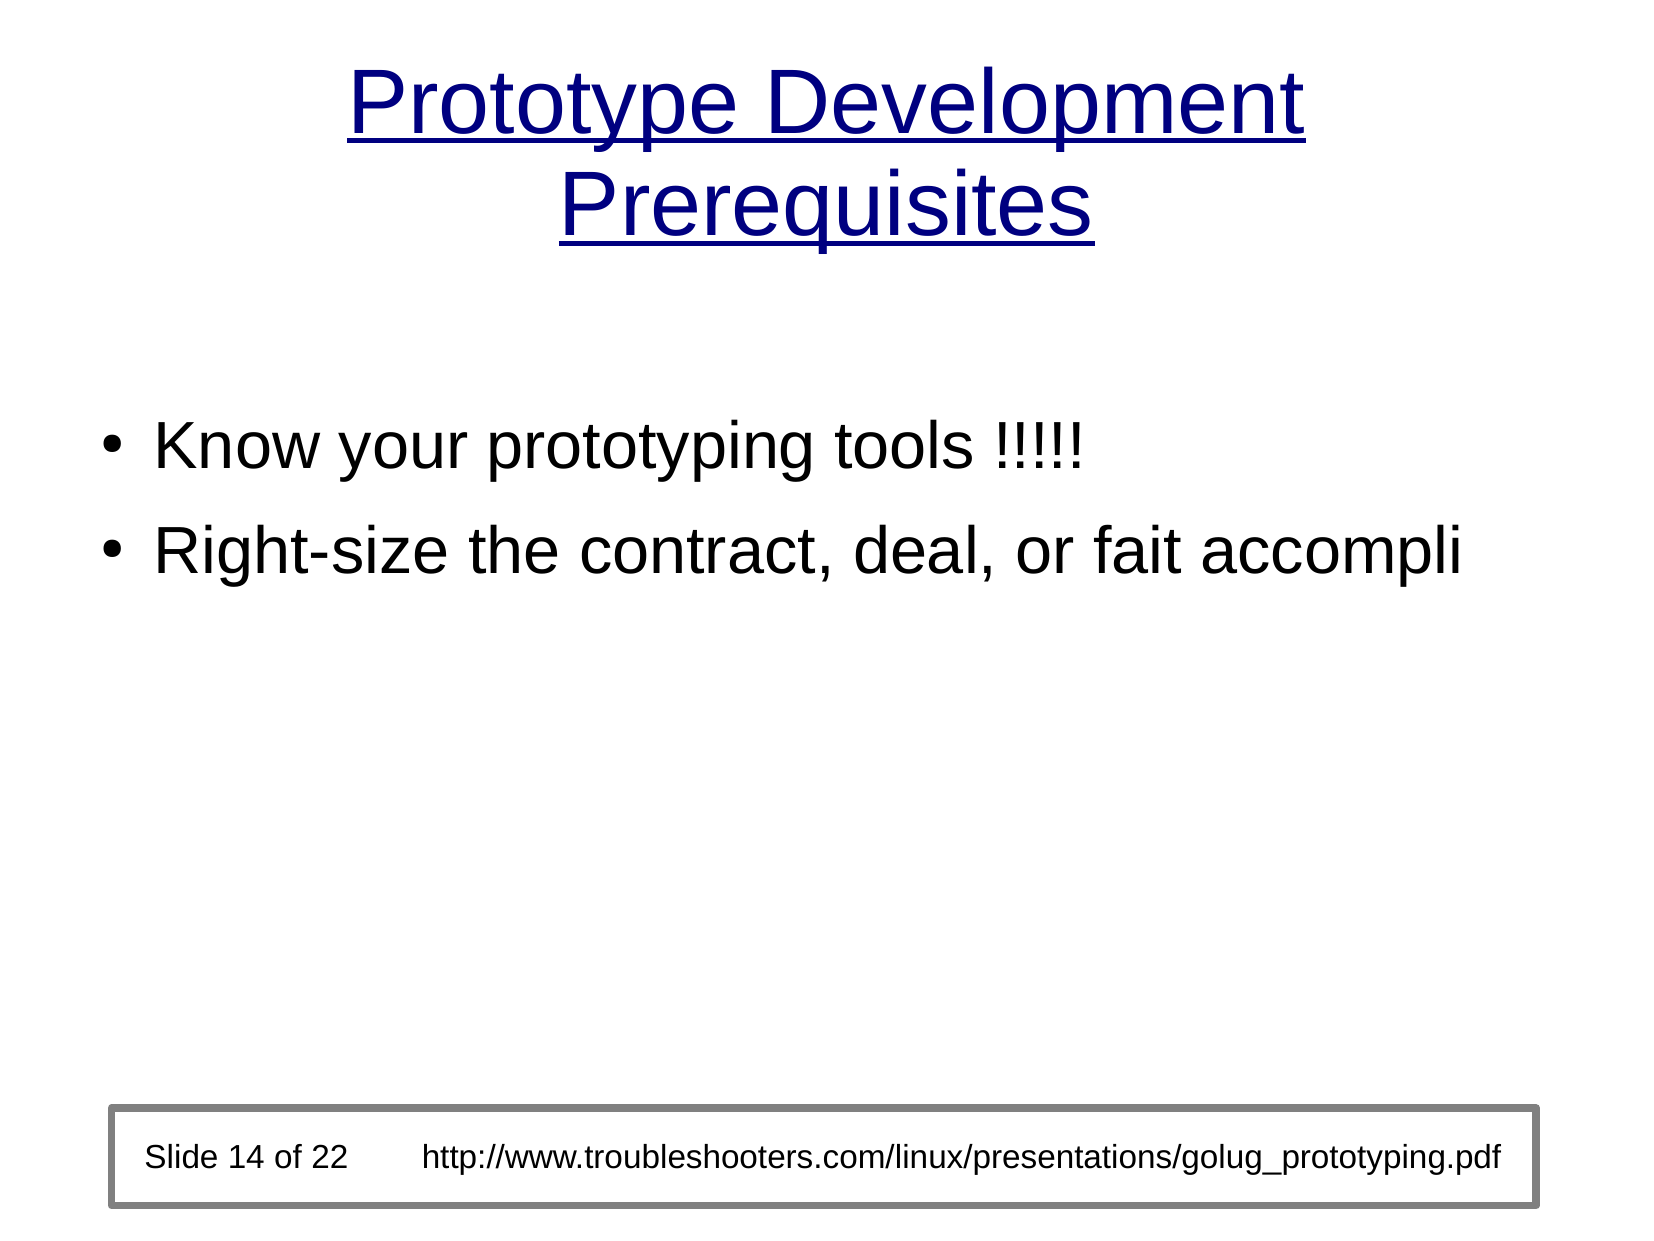

# Prototype Development Prerequisites
Know your prototyping tools !!!!!
Right-size the contract, deal, or fait accompli
Slide of 22 http://www.troubleshooters.com/linux/presentations/golug_prototyping.pdf